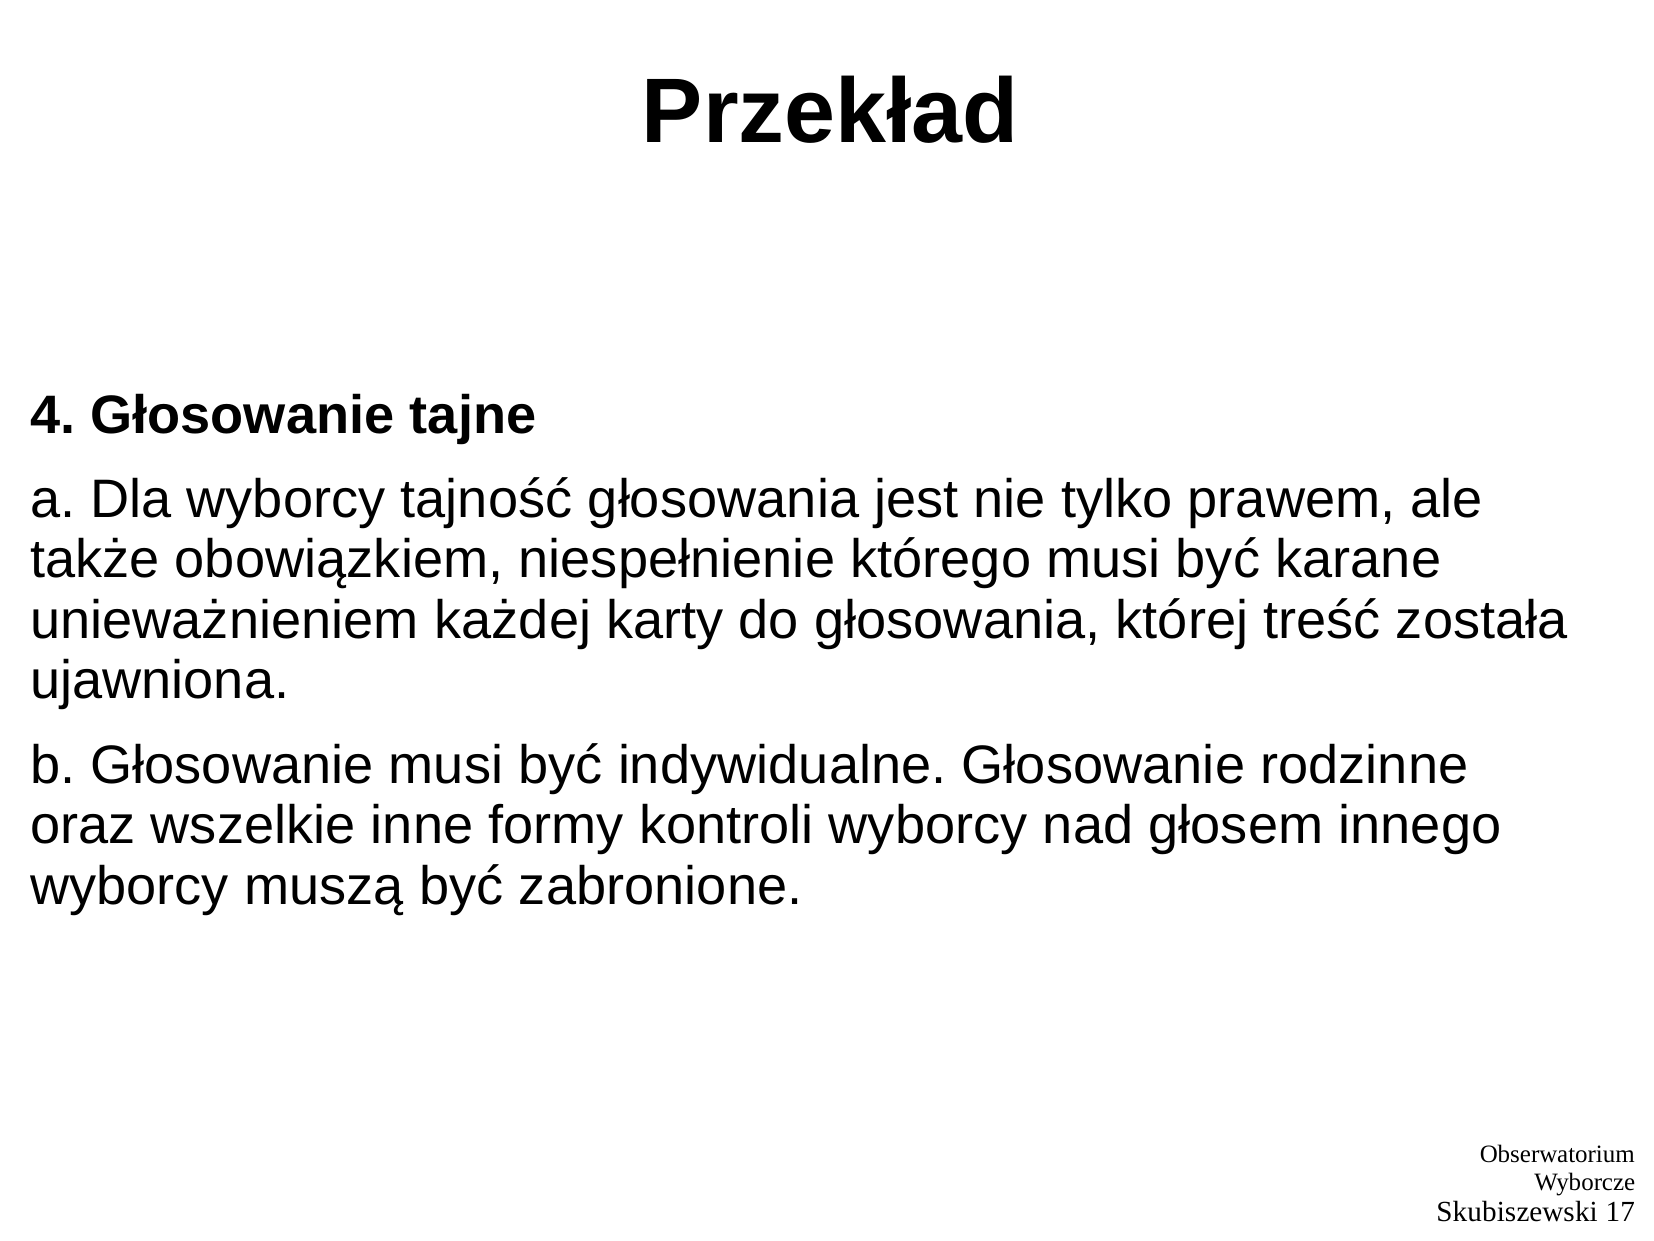

# Przekład
4. Głosowanie tajne
a. Dla wyborcy tajność głosowania jest nie tylko prawem, ale także obowiązkiem, niespełnienie którego musi być karane unieważnieniem każdej karty do głosowania, której treść została ujawniona.
b. Głosowanie musi być indywidualne. Głosowanie rodzinne oraz wszelkie inne formy kontroli wyborcy nad głosem innego wyborcy muszą być zabronione.
17